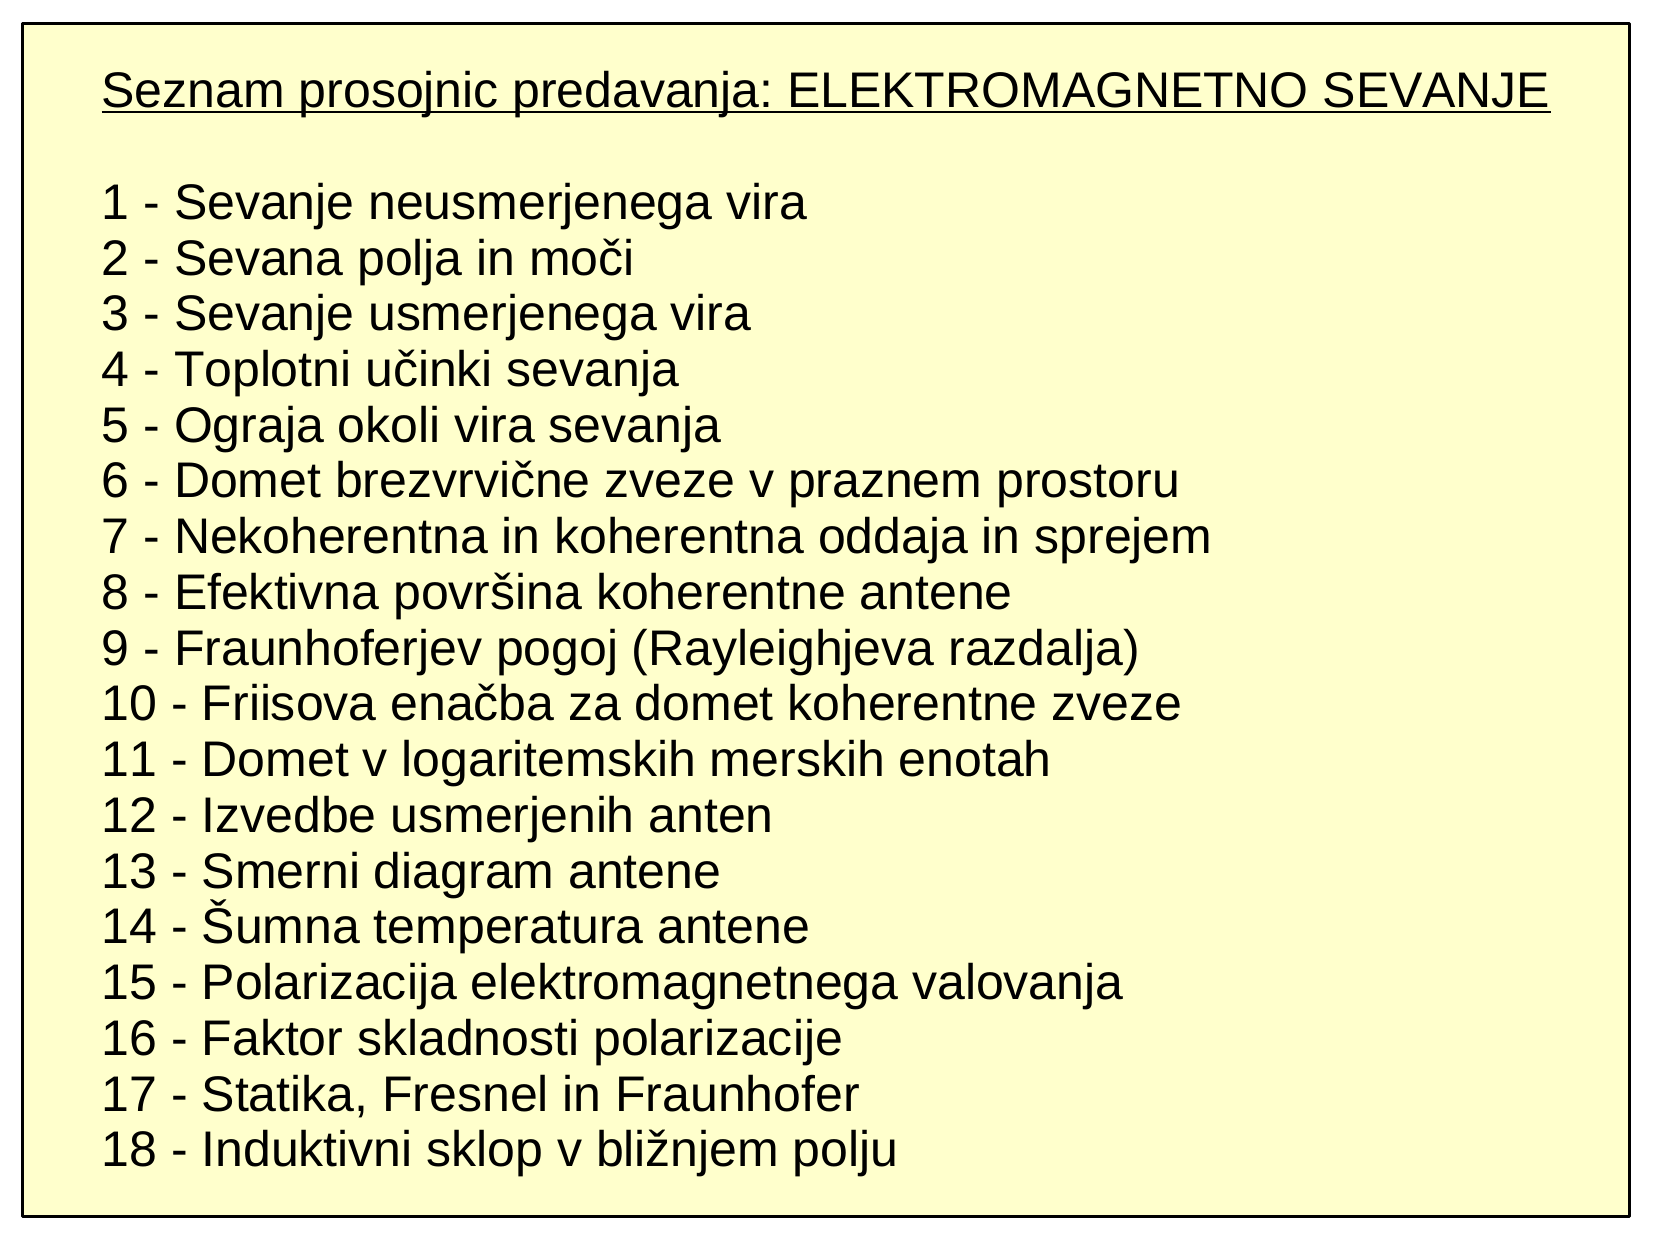

Seznam prosojnic predavanja: ELEKTROMAGNETNO SEVANJE
1 - Sevanje neusmerjenega vira
2 - Sevana polja in moči
3 - Sevanje usmerjenega vira
4 - Toplotni učinki sevanja
5 - Ograja okoli vira sevanja
6 - Domet brezvrvične zveze v praznem prostoru
7 - Nekoherentna in koherentna oddaja in sprejem
8 - Efektivna površina koherentne antene
9 - Fraunhoferjev pogoj (Rayleighjeva razdalja)
10 - Friisova enačba za domet koherentne zveze
11 - Domet v logaritemskih merskih enotah
12 - Izvedbe usmerjenih anten
13 - Smerni diagram antene
14 - Šumna temperatura antene
15 - Polarizacija elektromagnetnega valovanja
16 - Faktor skladnosti polarizacije
17 - Statika, Fresnel in Fraunhofer
18 - Induktivni sklop v bližnjem polju